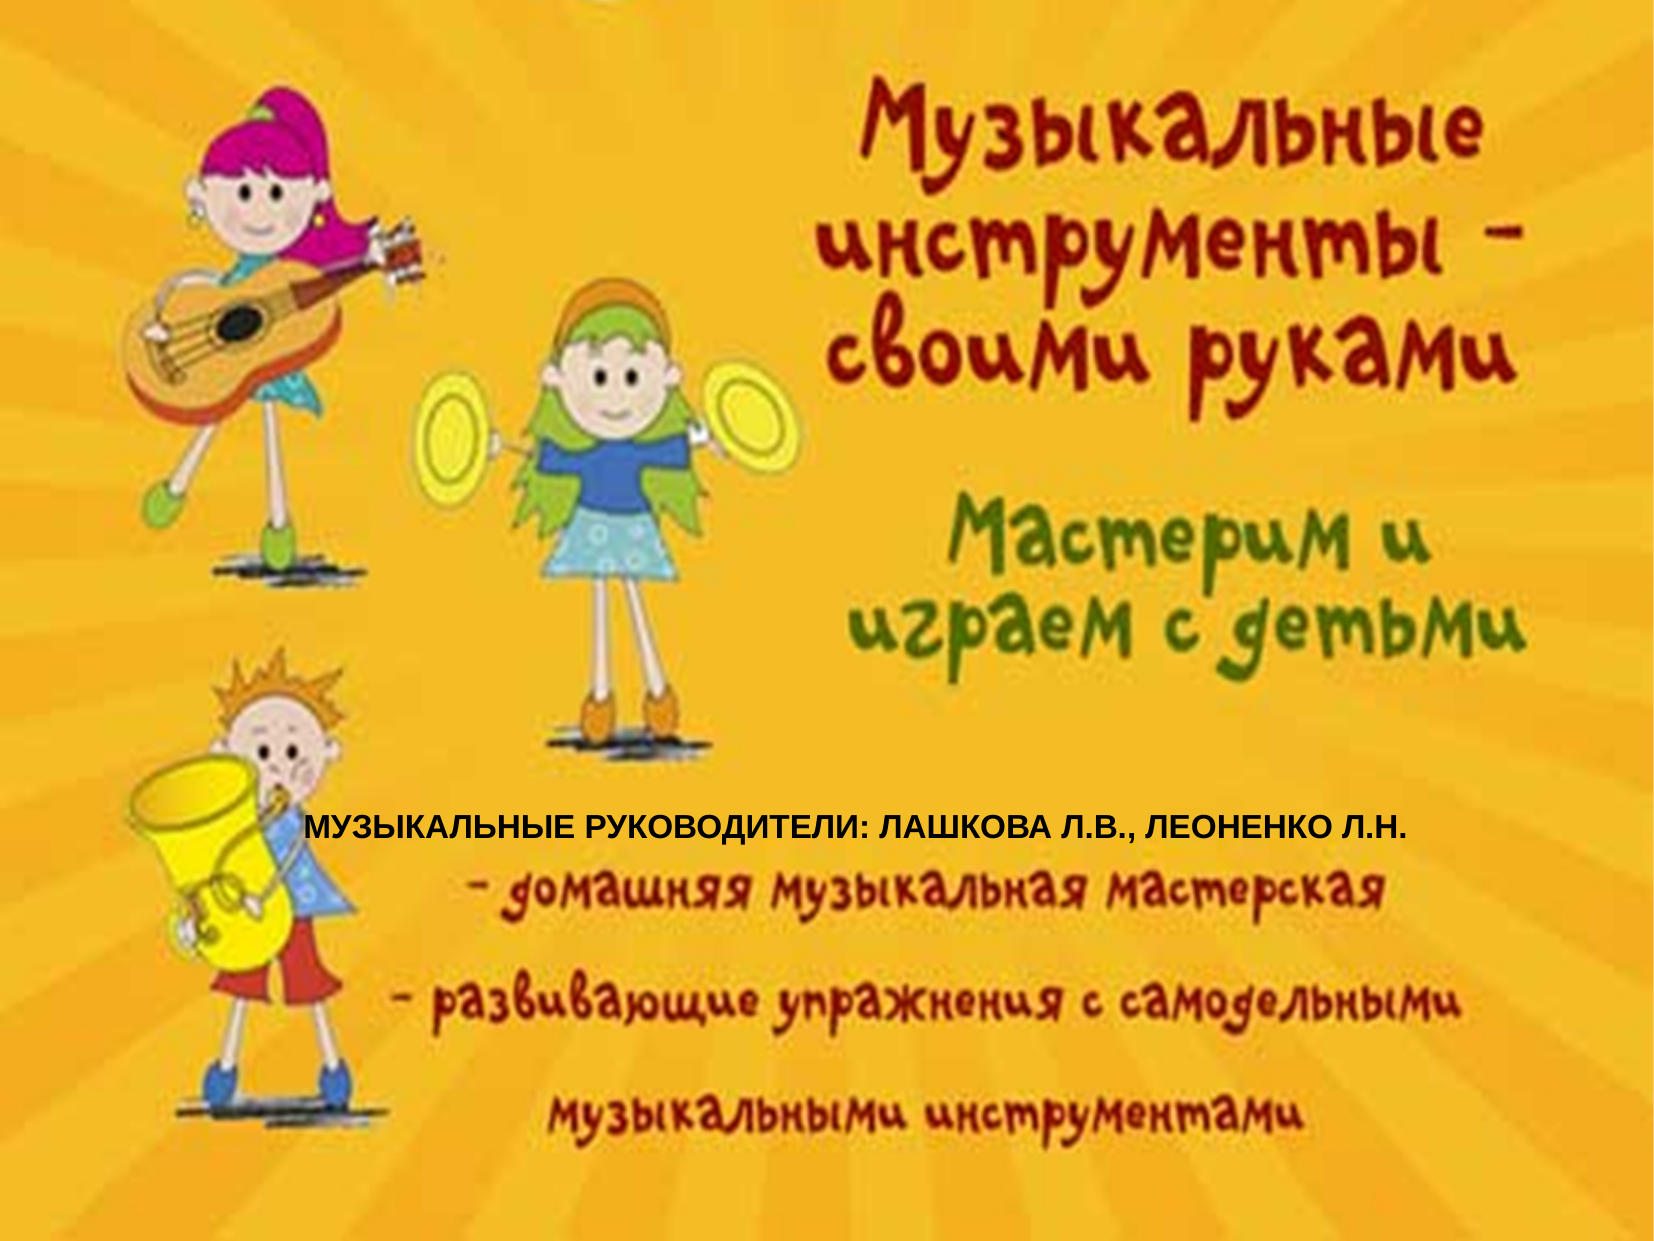

# Музыкальные руководители: Лашкова Л.В., Леоненко Л.Н. Презентация для родителей